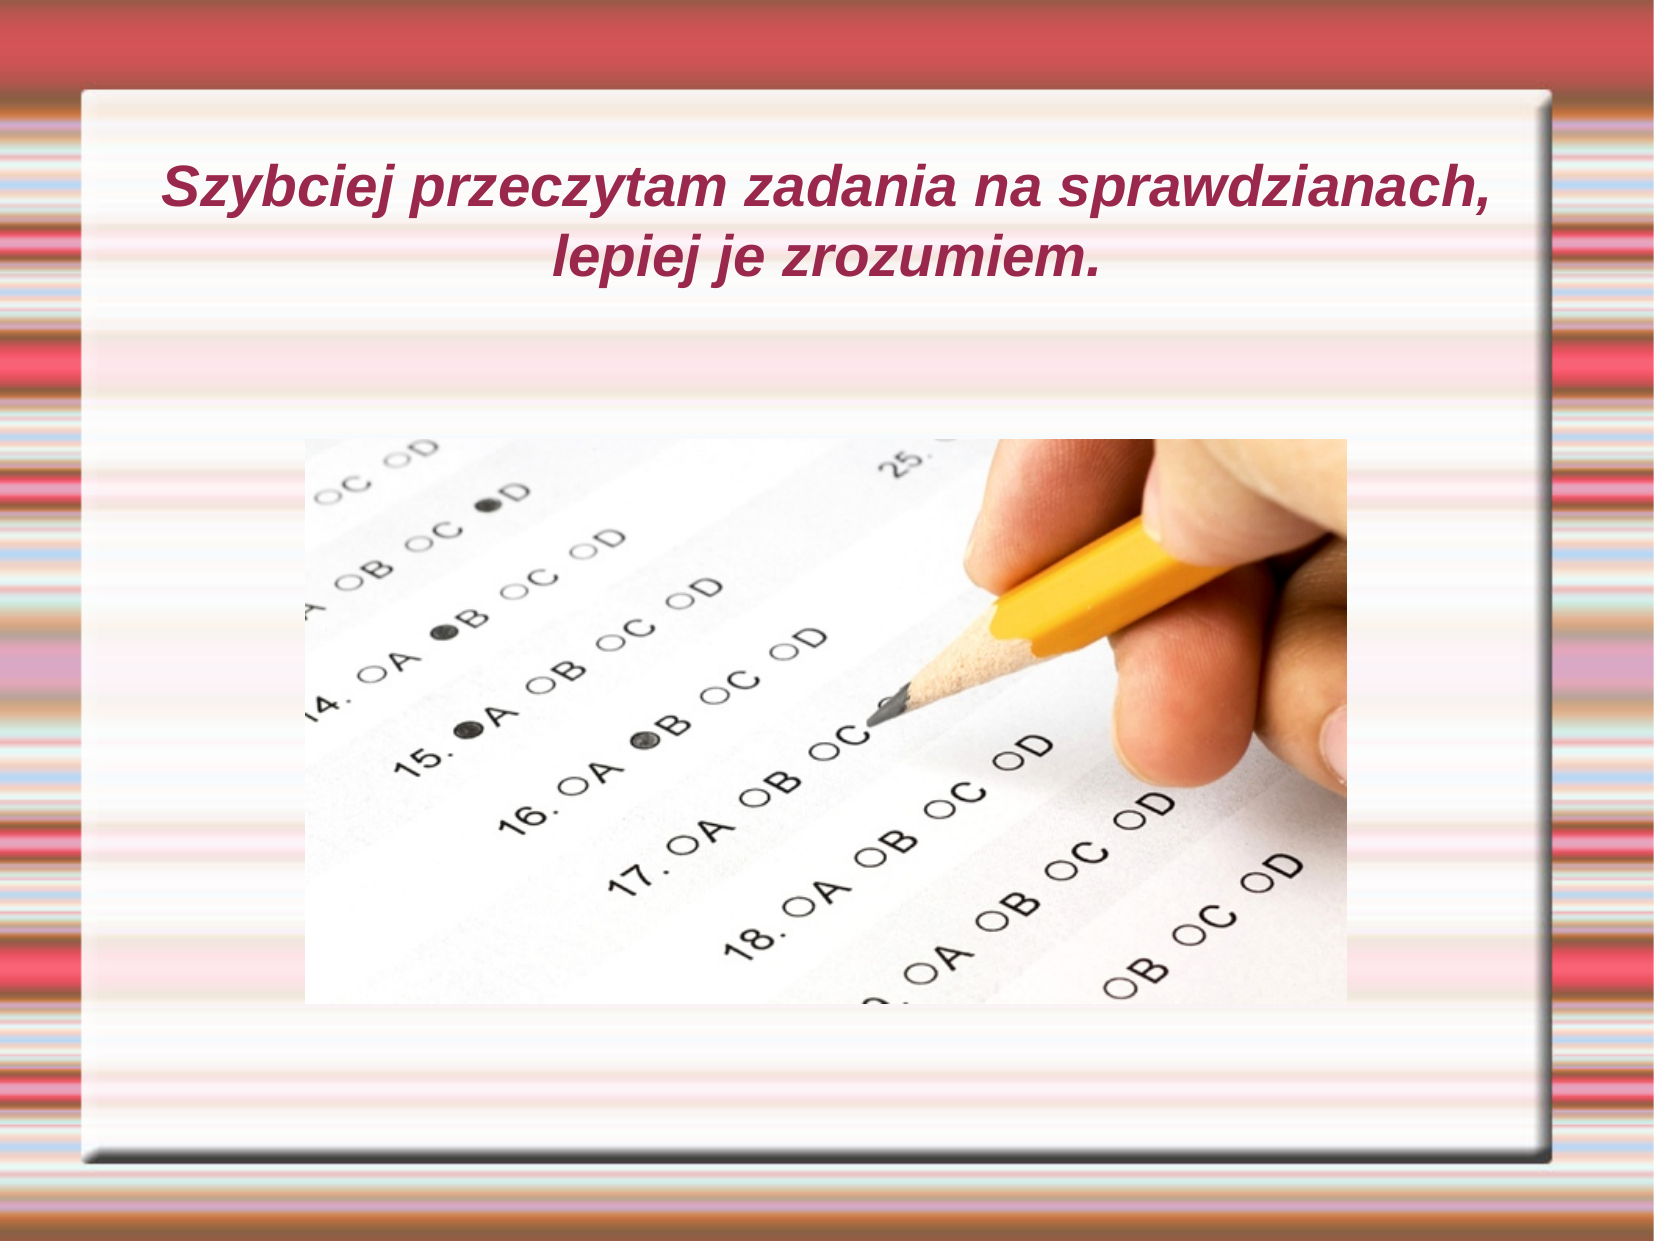

# Szybciej przeczytam zadania na sprawdzianach, lepiej je zrozumiem.